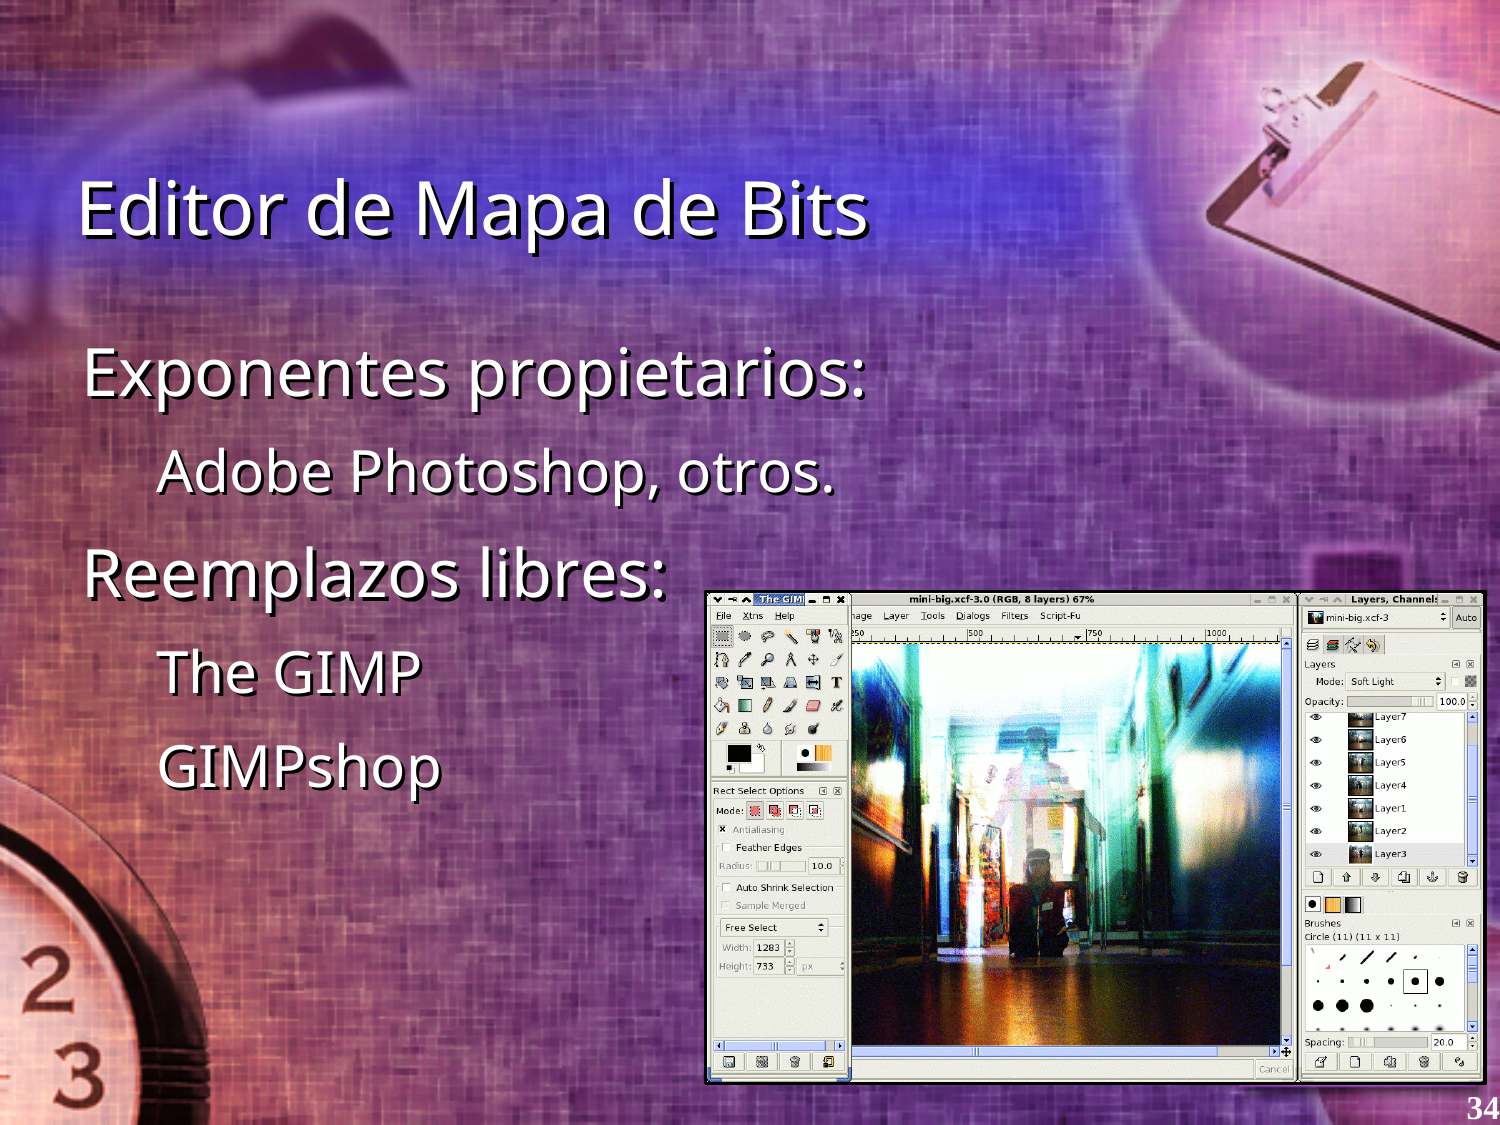

# Editor de Mapa de Bits
Exponentes propietarios:
Adobe Photoshop, otros.
Reemplazos libres:
The GIMP
GIMPshop
34